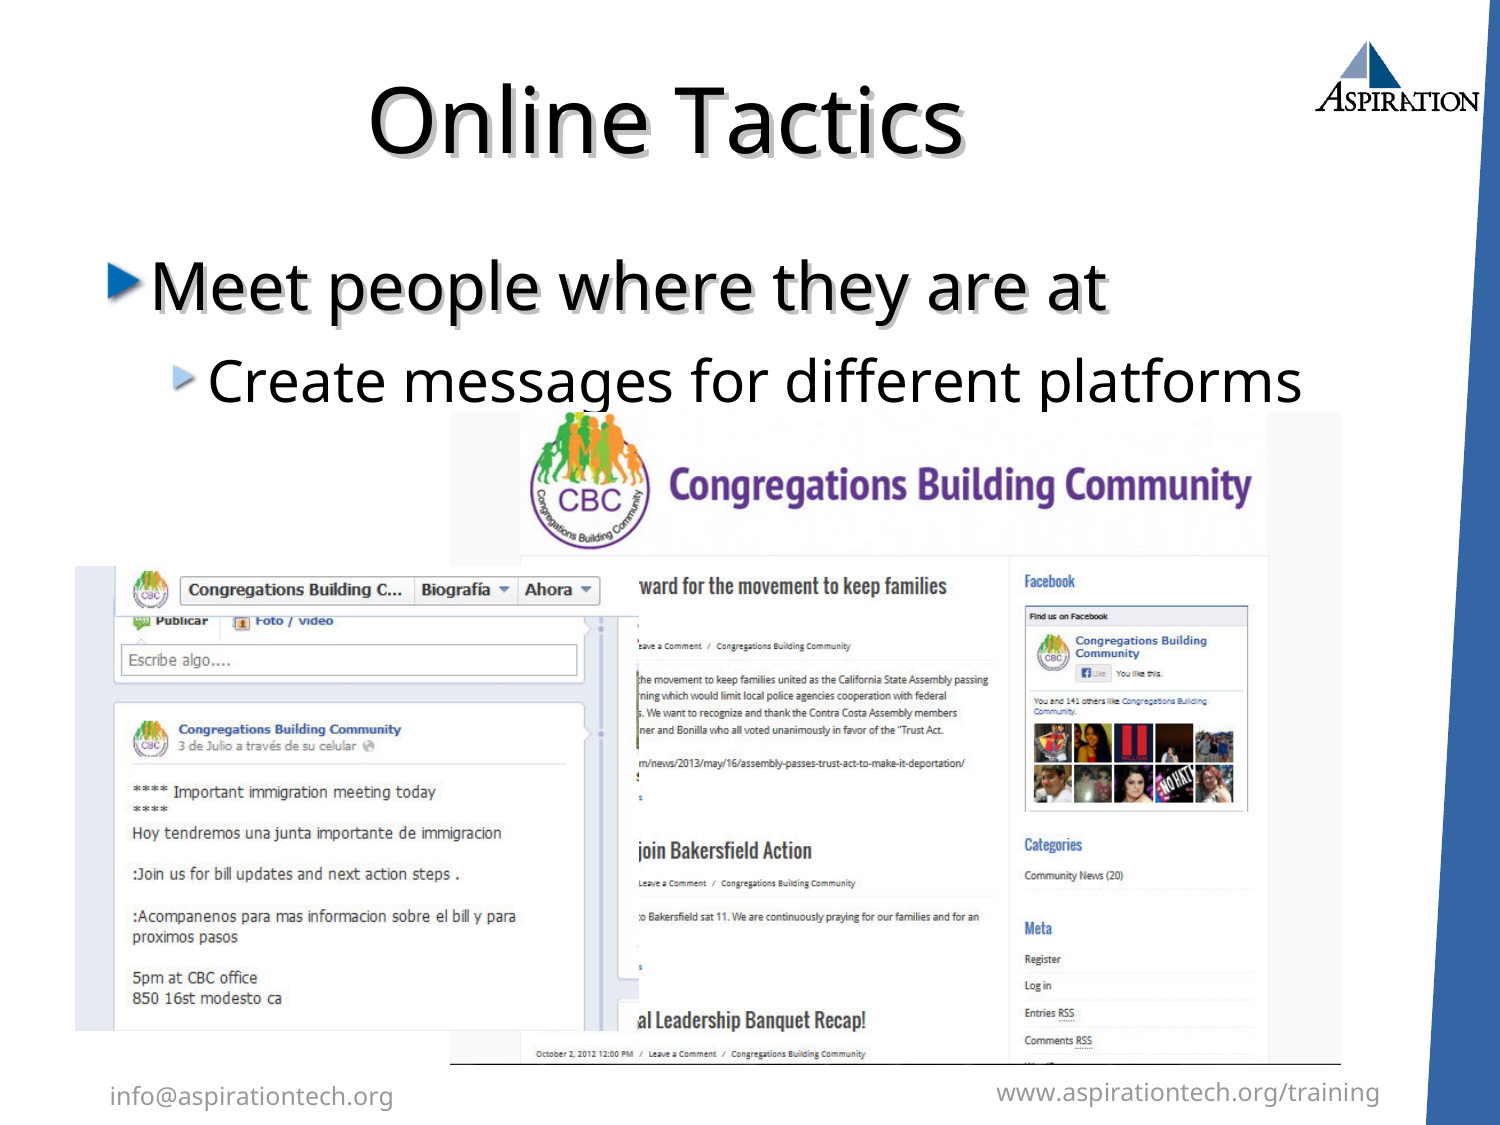

# Online Tactics
Meet people where they are at
Create messages for different platforms